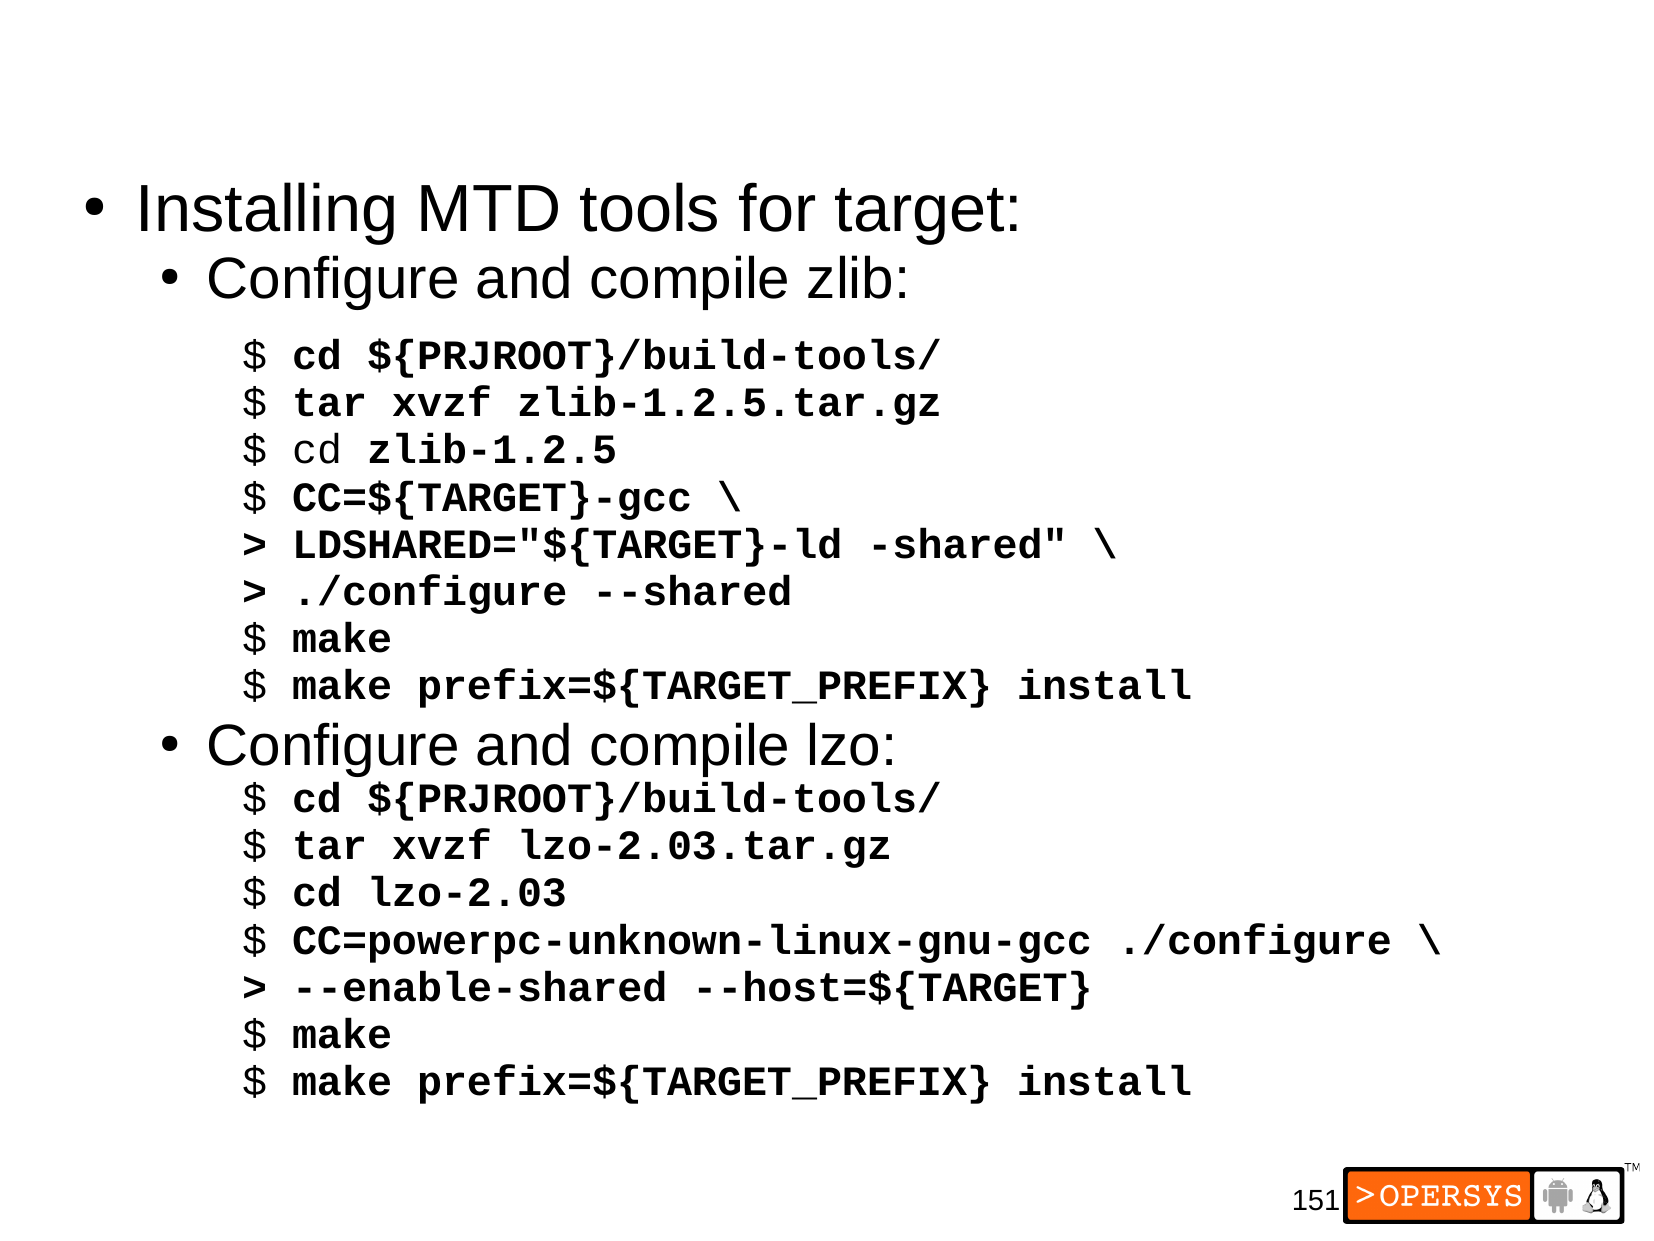

# Installing MTD tools for target:
Configure and compile zlib:
$ cd ${PRJROOT}/build-tools/
$ tar xvzf zlib-1.2.5.tar.gz
$ cd zlib-1.2.5
$ CC=${TARGET}-gcc \
> LDSHARED="${TARGET}-ld -shared" \
> ./configure --shared
$ make
$ make prefix=${TARGET_PREFIX} install
Configure and compile lzo:
$ cd ${PRJROOT}/build-tools/
$ tar xvzf lzo-2.03.tar.gz
$ cd lzo-2.03
$ CC=powerpc-unknown-linux-gnu-gcc ./configure \
> --enable-shared --host=${TARGET}
$ make
$ make prefix=${TARGET_PREFIX} install